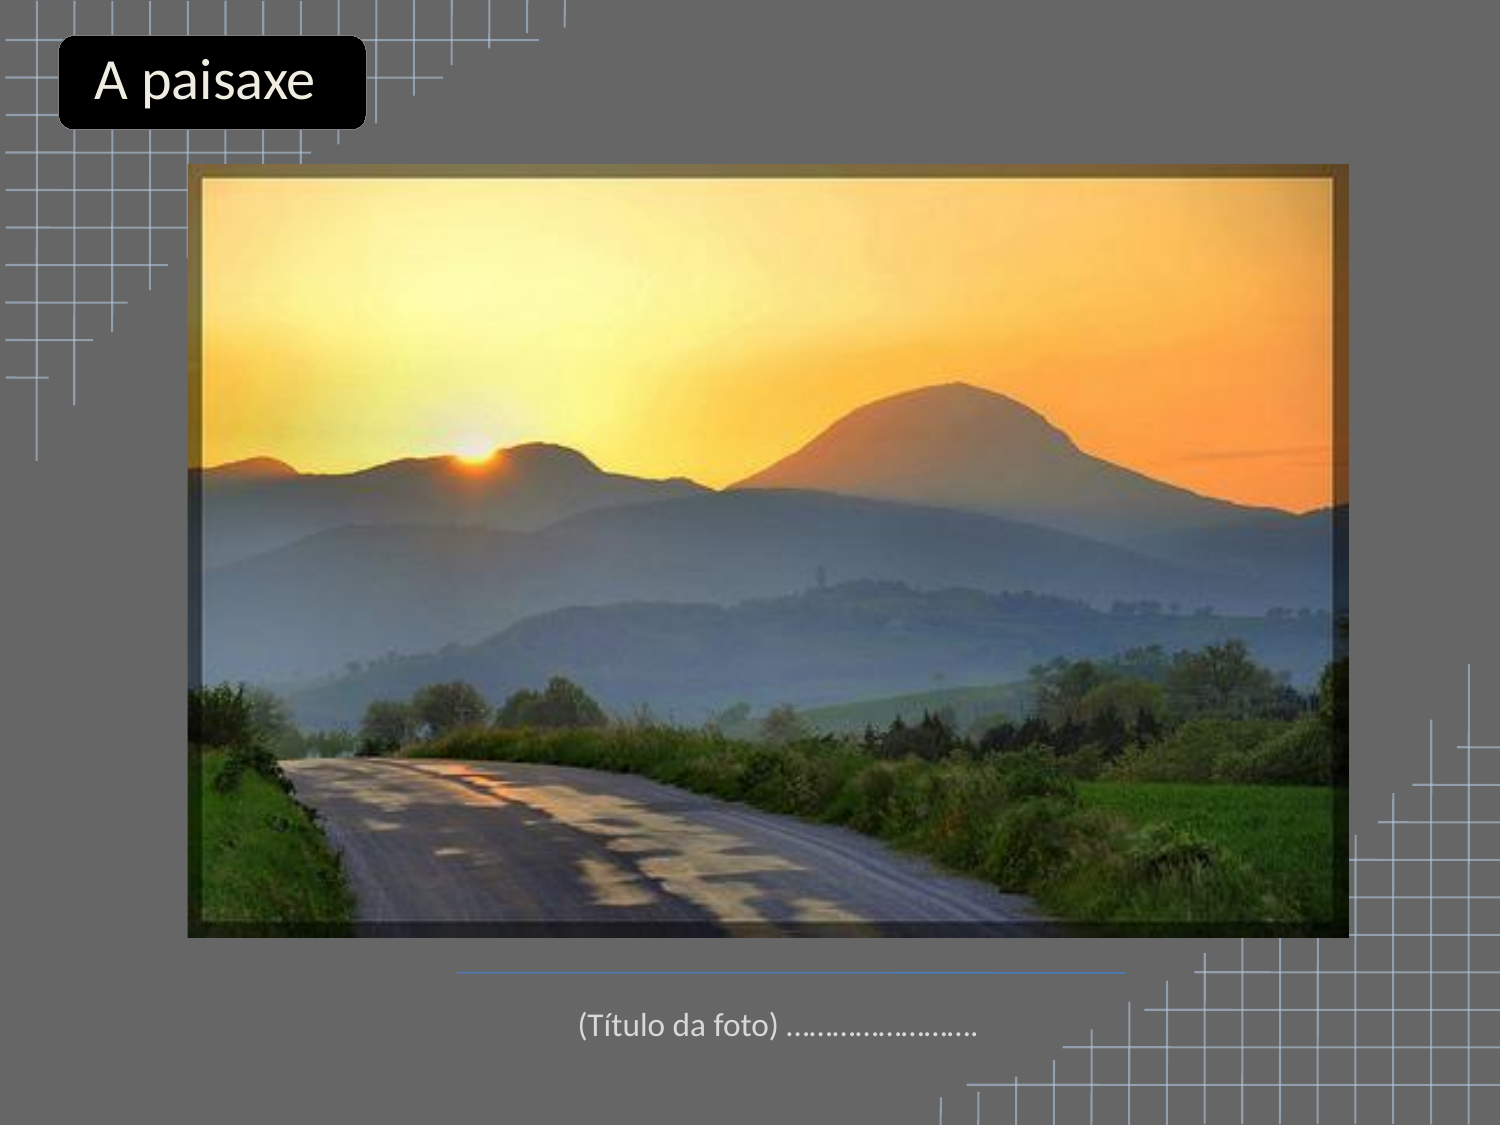

# A paisaxe
(Título da foto) …………………….